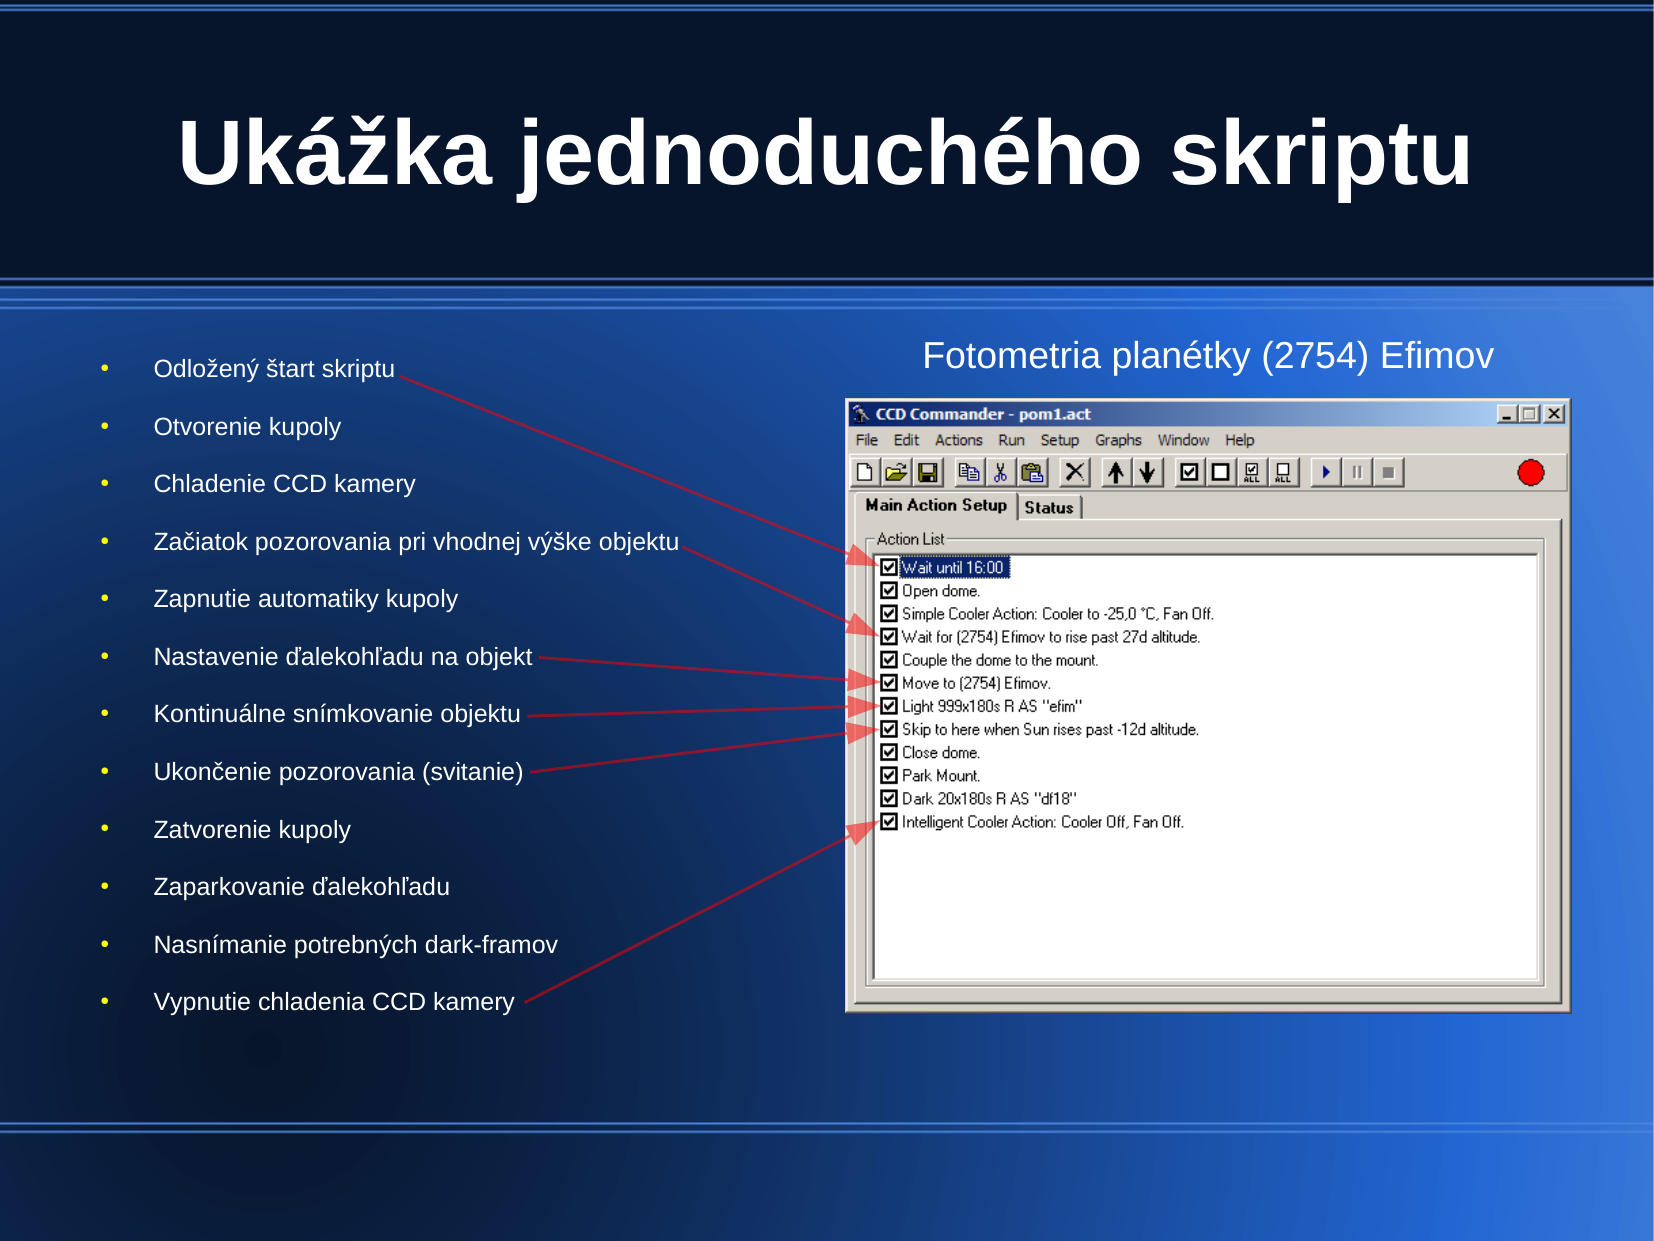

# Ukážka jednoduchého skriptu
Fotometria planétky (2754) Efimov
Odložený štart skriptu
Otvorenie kupoly
Chladenie CCD kamery
Začiatok pozorovania pri vhodnej výške objektu
Zapnutie automatiky kupoly
Nastavenie ďalekohľadu na objekt
Kontinuálne snímkovanie objektu
Ukončenie pozorovania (svitanie)
Zatvorenie kupoly
Zaparkovanie ďalekohľadu
Nasnímanie potrebných dark-framov
Vypnutie chladenia CCD kamery